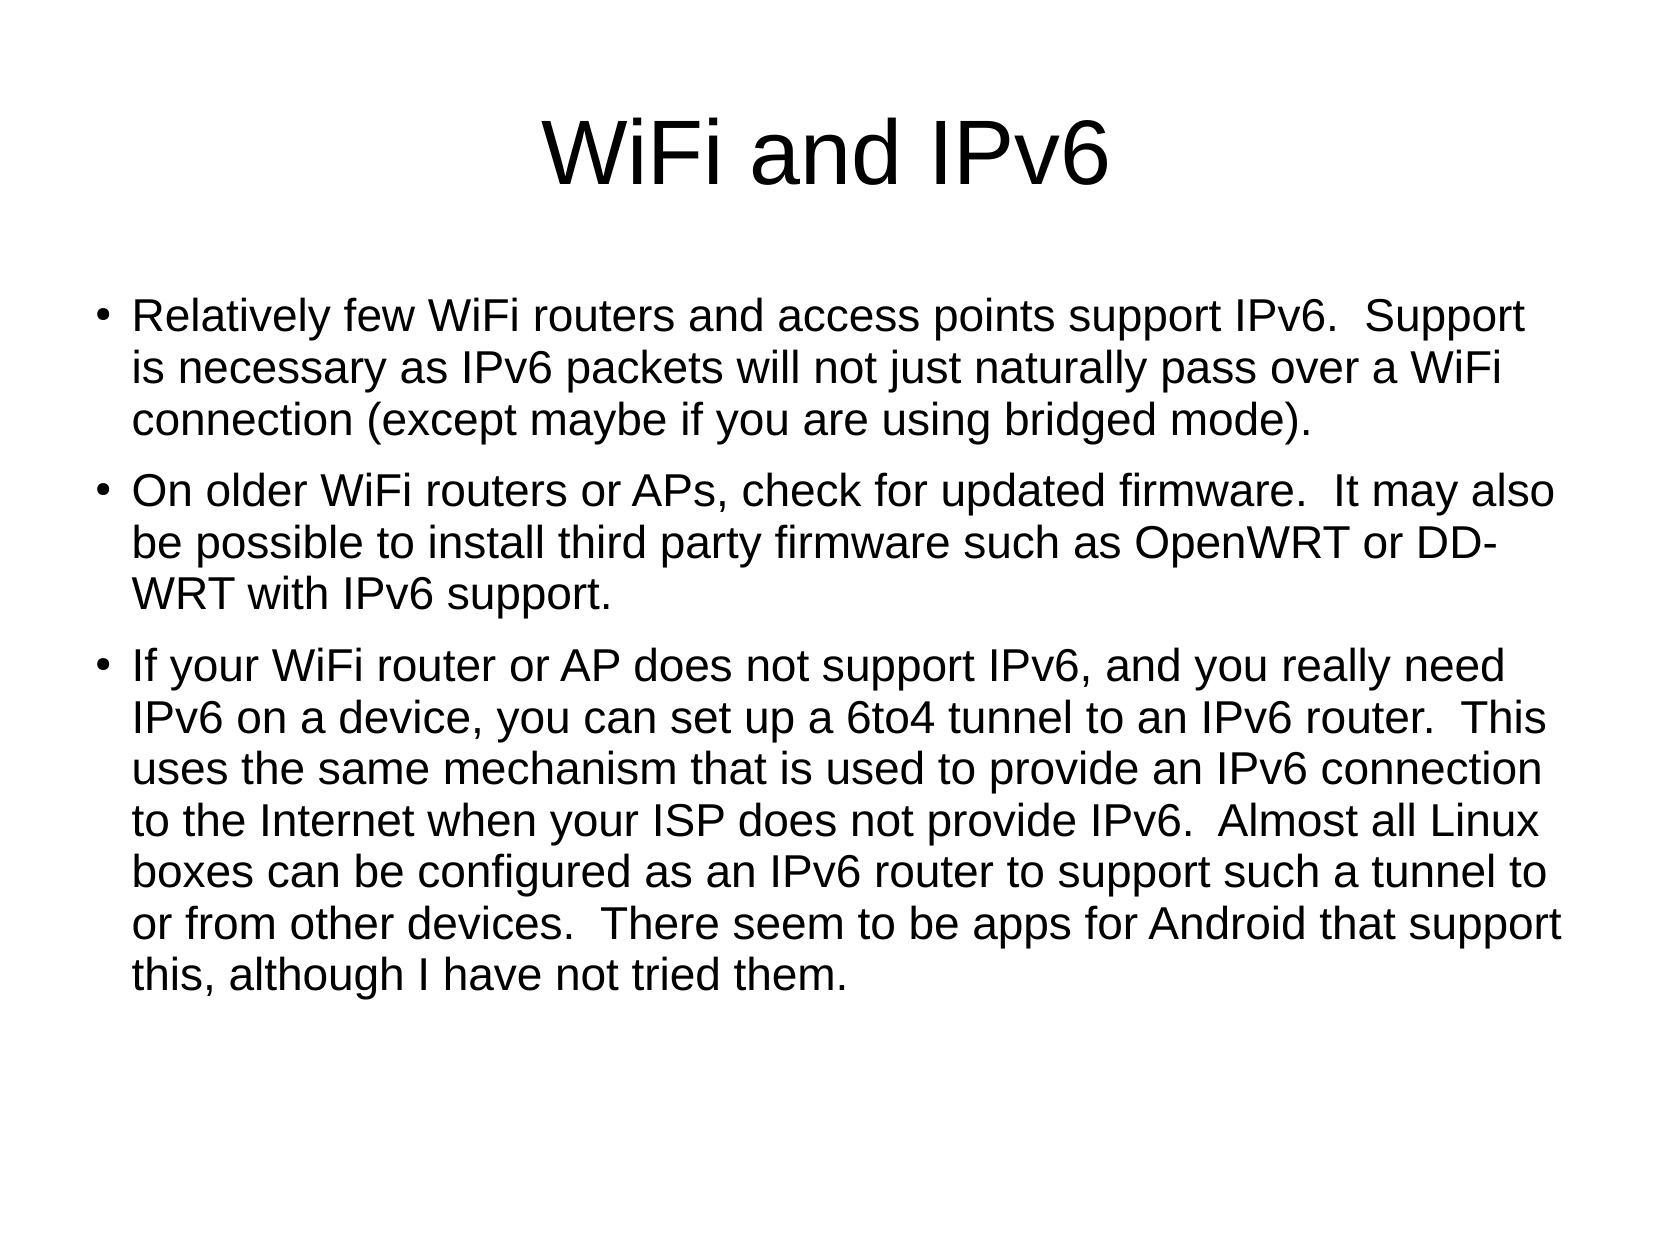

# WiFi and IPv6
Relatively few WiFi routers and access points support IPv6. Support is necessary as IPv6 packets will not just naturally pass over a WiFi connection (except maybe if you are using bridged mode).
On older WiFi routers or APs, check for updated firmware. It may also be possible to install third party firmware such as OpenWRT or DD-WRT with IPv6 support.
If your WiFi router or AP does not support IPv6, and you really need IPv6 on a device, you can set up a 6to4 tunnel to an IPv6 router. This uses the same mechanism that is used to provide an IPv6 connection to the Internet when your ISP does not provide IPv6. Almost all Linux boxes can be configured as an IPv6 router to support such a tunnel to or from other devices. There seem to be apps for Android that support this, although I have not tried them.